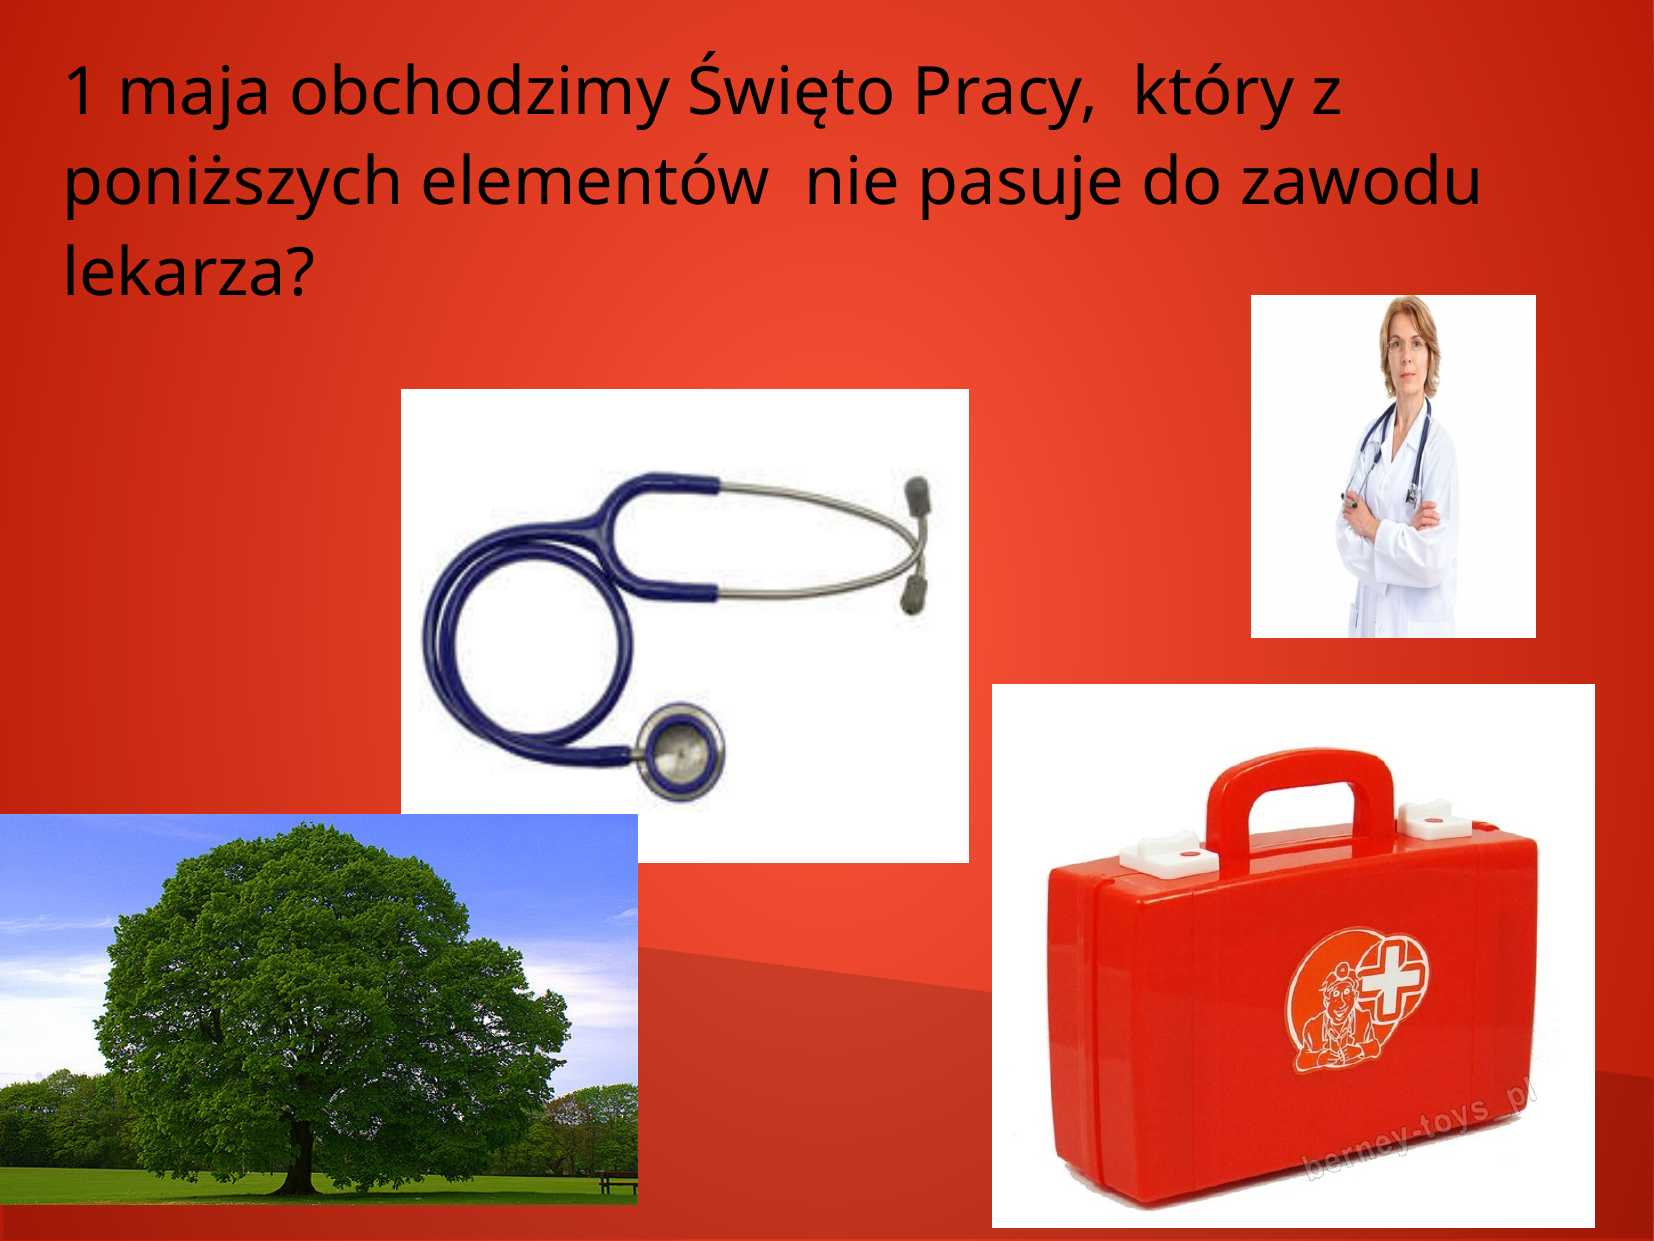

1 maja obchodzimy Święto Pracy, który z poniższych elementów nie pasuje do zawodu lekarza?